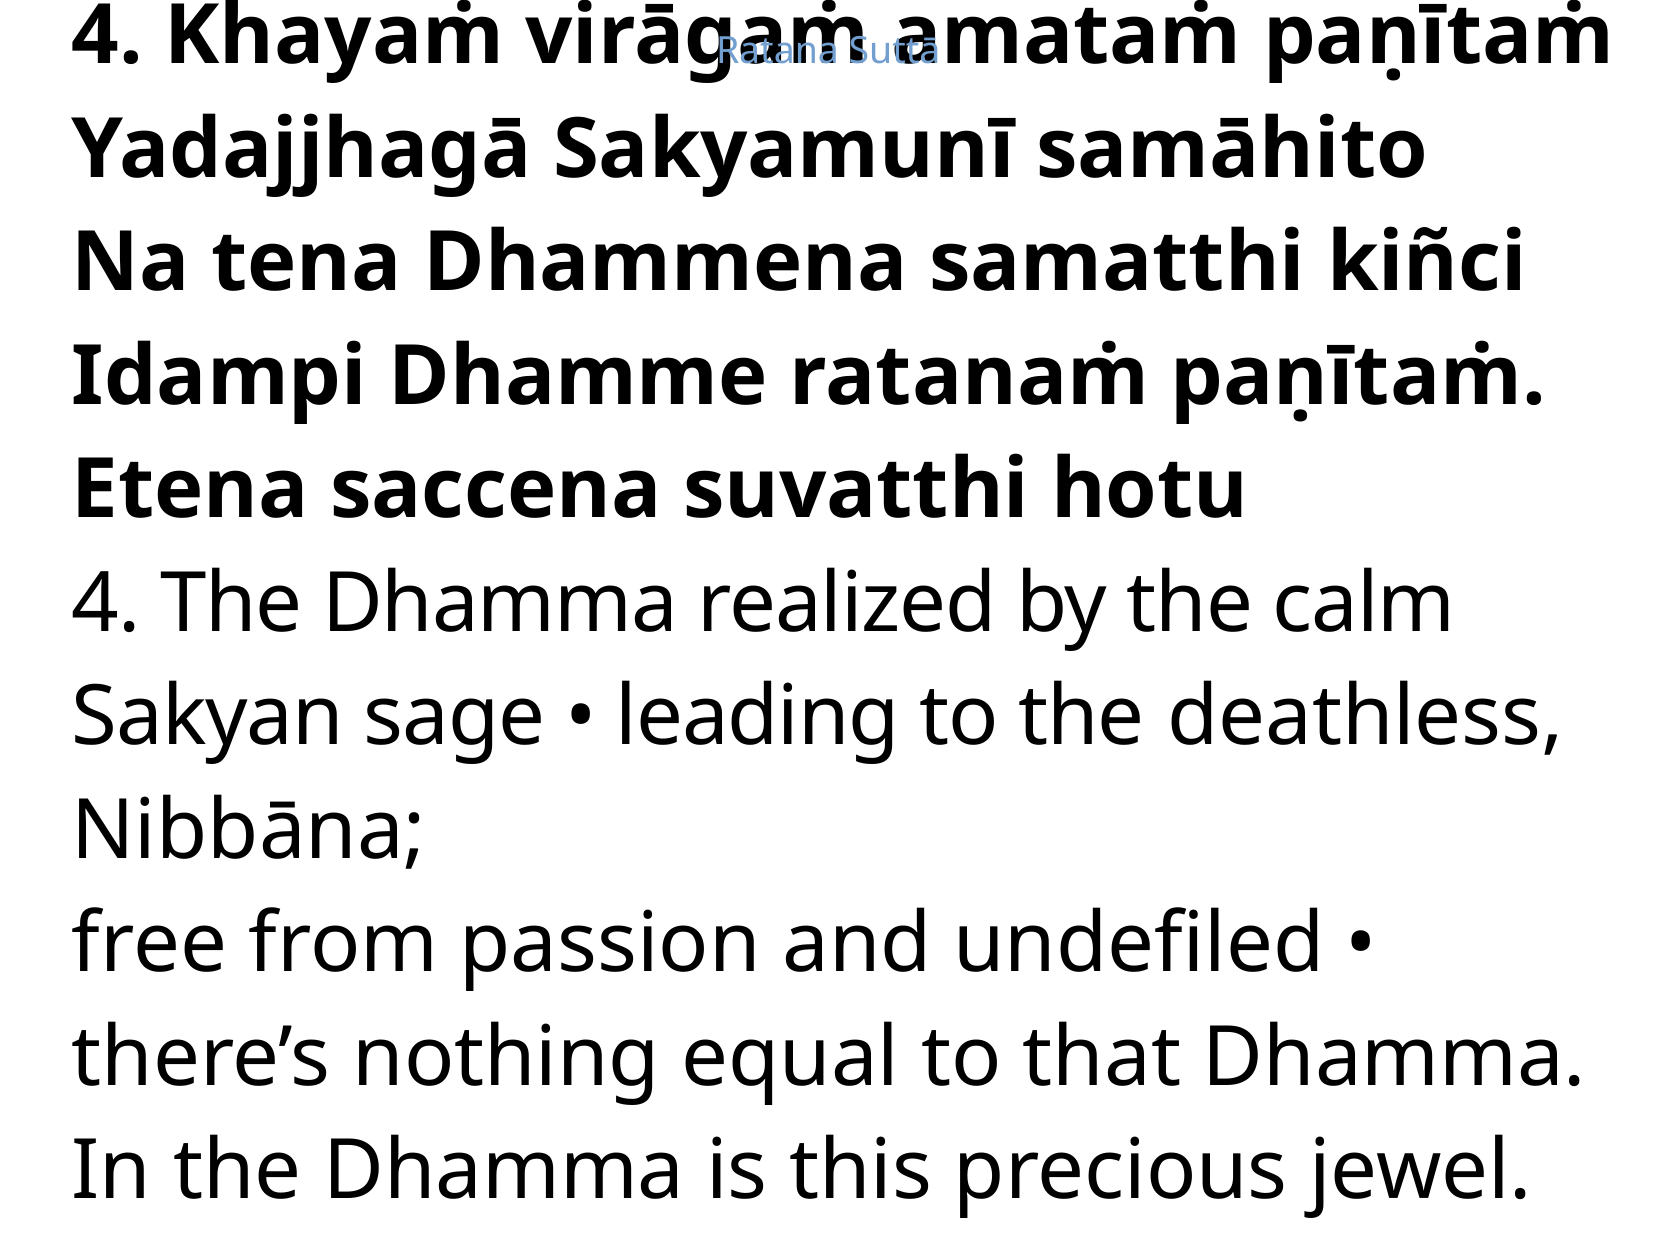

4. Khayaṁ virāgaṁ amataṁ paṇītaṁ
Yadajjhagā Sakyamunī samāhito
Na tena Dhammena samatthi kiñci
Idampi Dhamme ratanaṁ paṇītaṁ.
Etena saccena suvatthi hotu
4. The Dhamma realized by the calm Sakyan sage • leading to the deathless, Nibbāna;
free from passion and undefiled • there’s nothing equal to that Dhamma. In the Dhamma is this precious jewel. By this truth may there be well-being!
Ratana Suttā